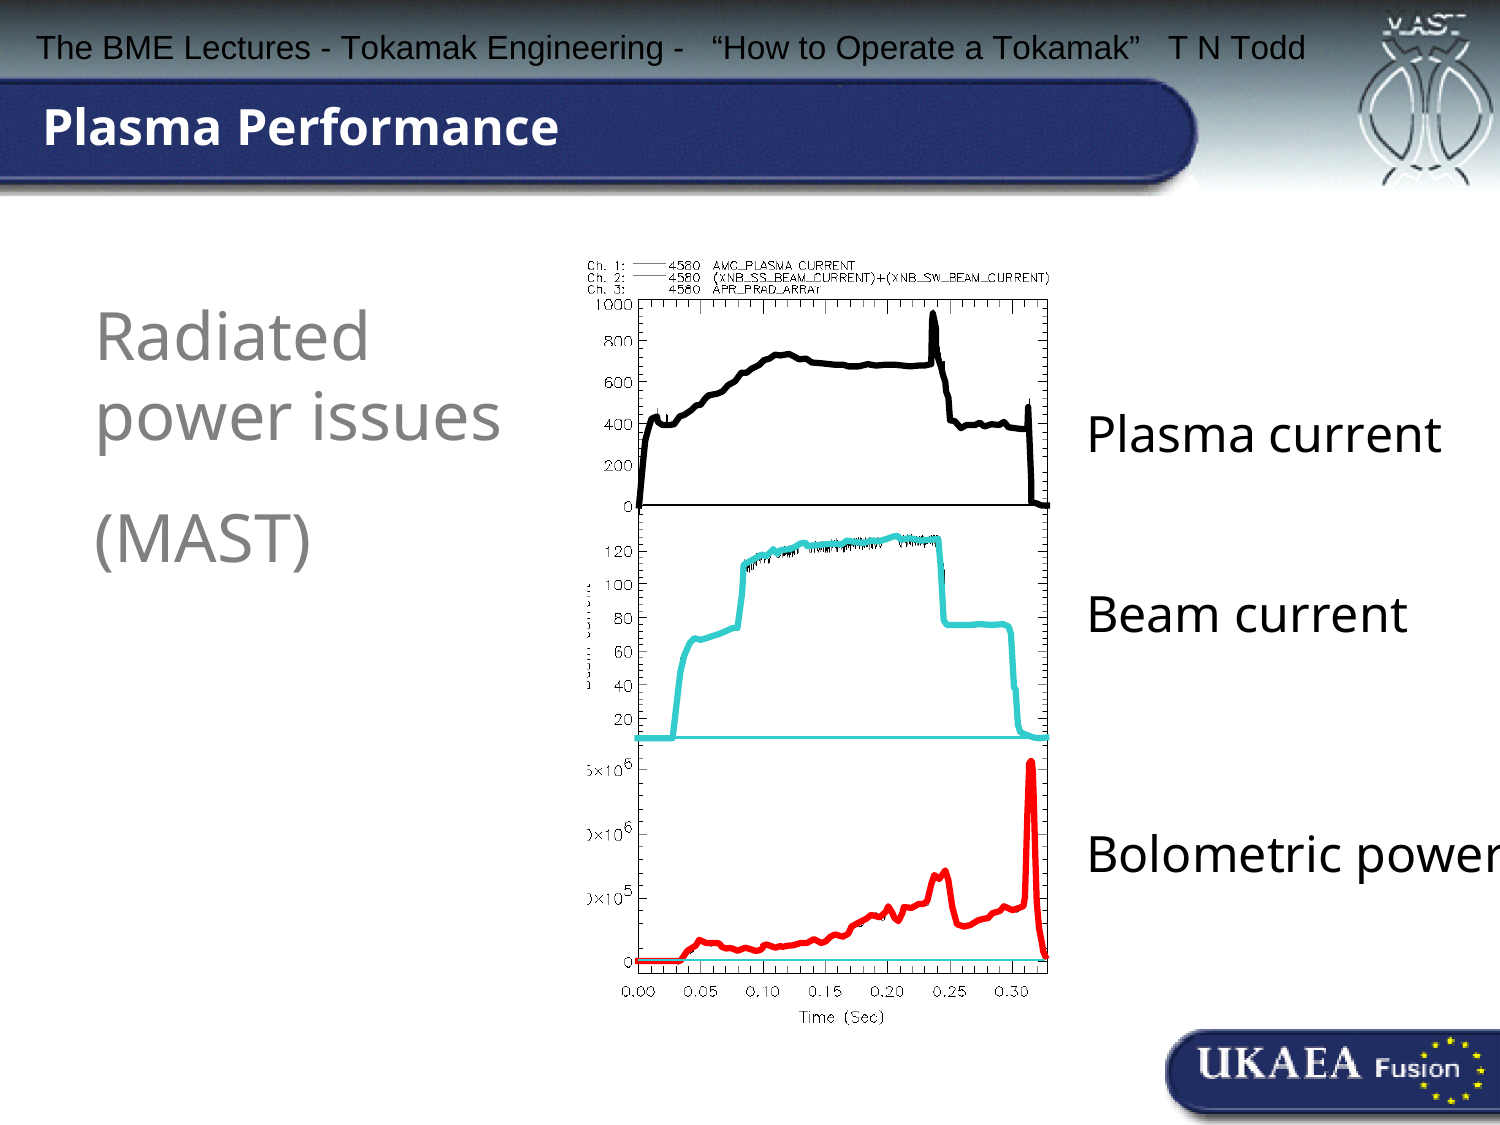

Plasma Performance
The BME Lectures - Tokamak Engineering - “How to Operate a Tokamak” T N Todd
Radiated power issues
(MAST)
Plasma current
Beam current
Bolometric power